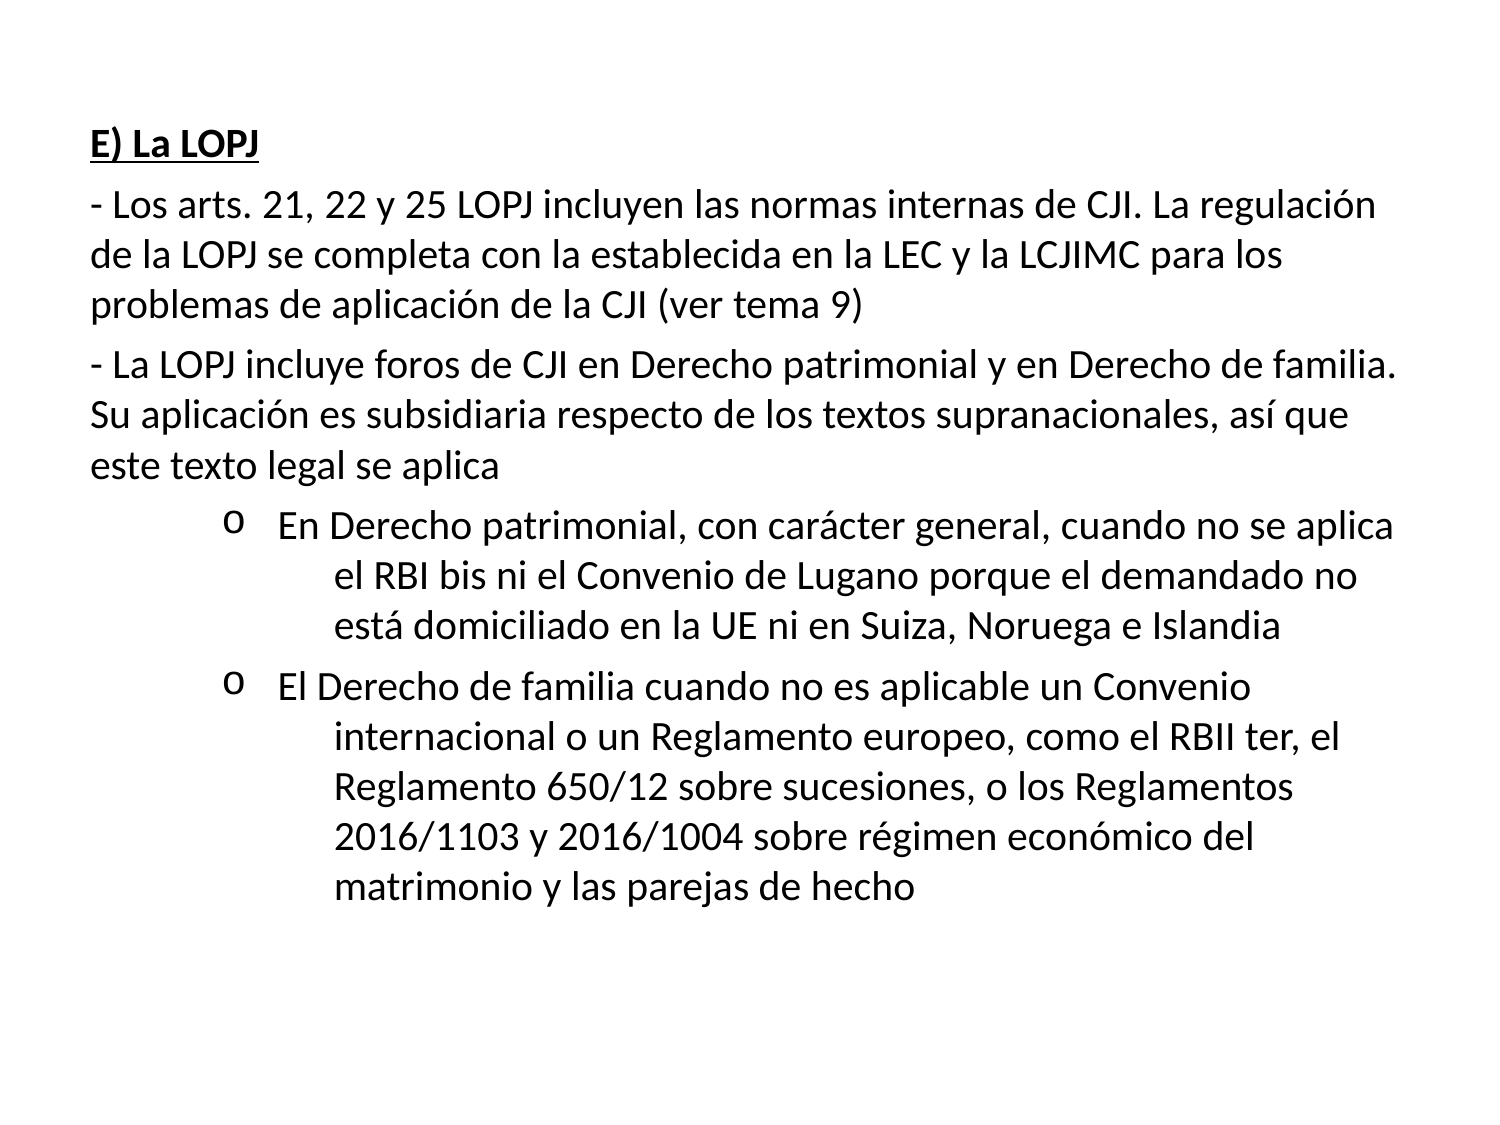

# E) La LOPJ
- Los arts. 21, 22 y 25 LOPJ incluyen las normas internas de CJI. La regulación de la LOPJ se completa con la establecida en la LEC y la LCJIMC para los problemas de aplicación de la CJI (ver tema 9)
- La LOPJ incluye foros de CJI en Derecho patrimonial y en Derecho de familia. Su aplicación es subsidiaria respecto de los textos supranacionales, así que este texto legal se aplica
En Derecho patrimonial, con carácter general, cuando no se aplica el RBI bis ni el Convenio de Lugano porque el demandado no está domiciliado en la UE ni en Suiza, Noruega e Islandia
El Derecho de familia cuando no es aplicable un Convenio internacional o un Reglamento europeo, como el RBII ter, el Reglamento 650/12 sobre sucesiones, o los Reglamentos 2016/1103 y 2016/1004 sobre régimen económico del matrimonio y las parejas de hecho